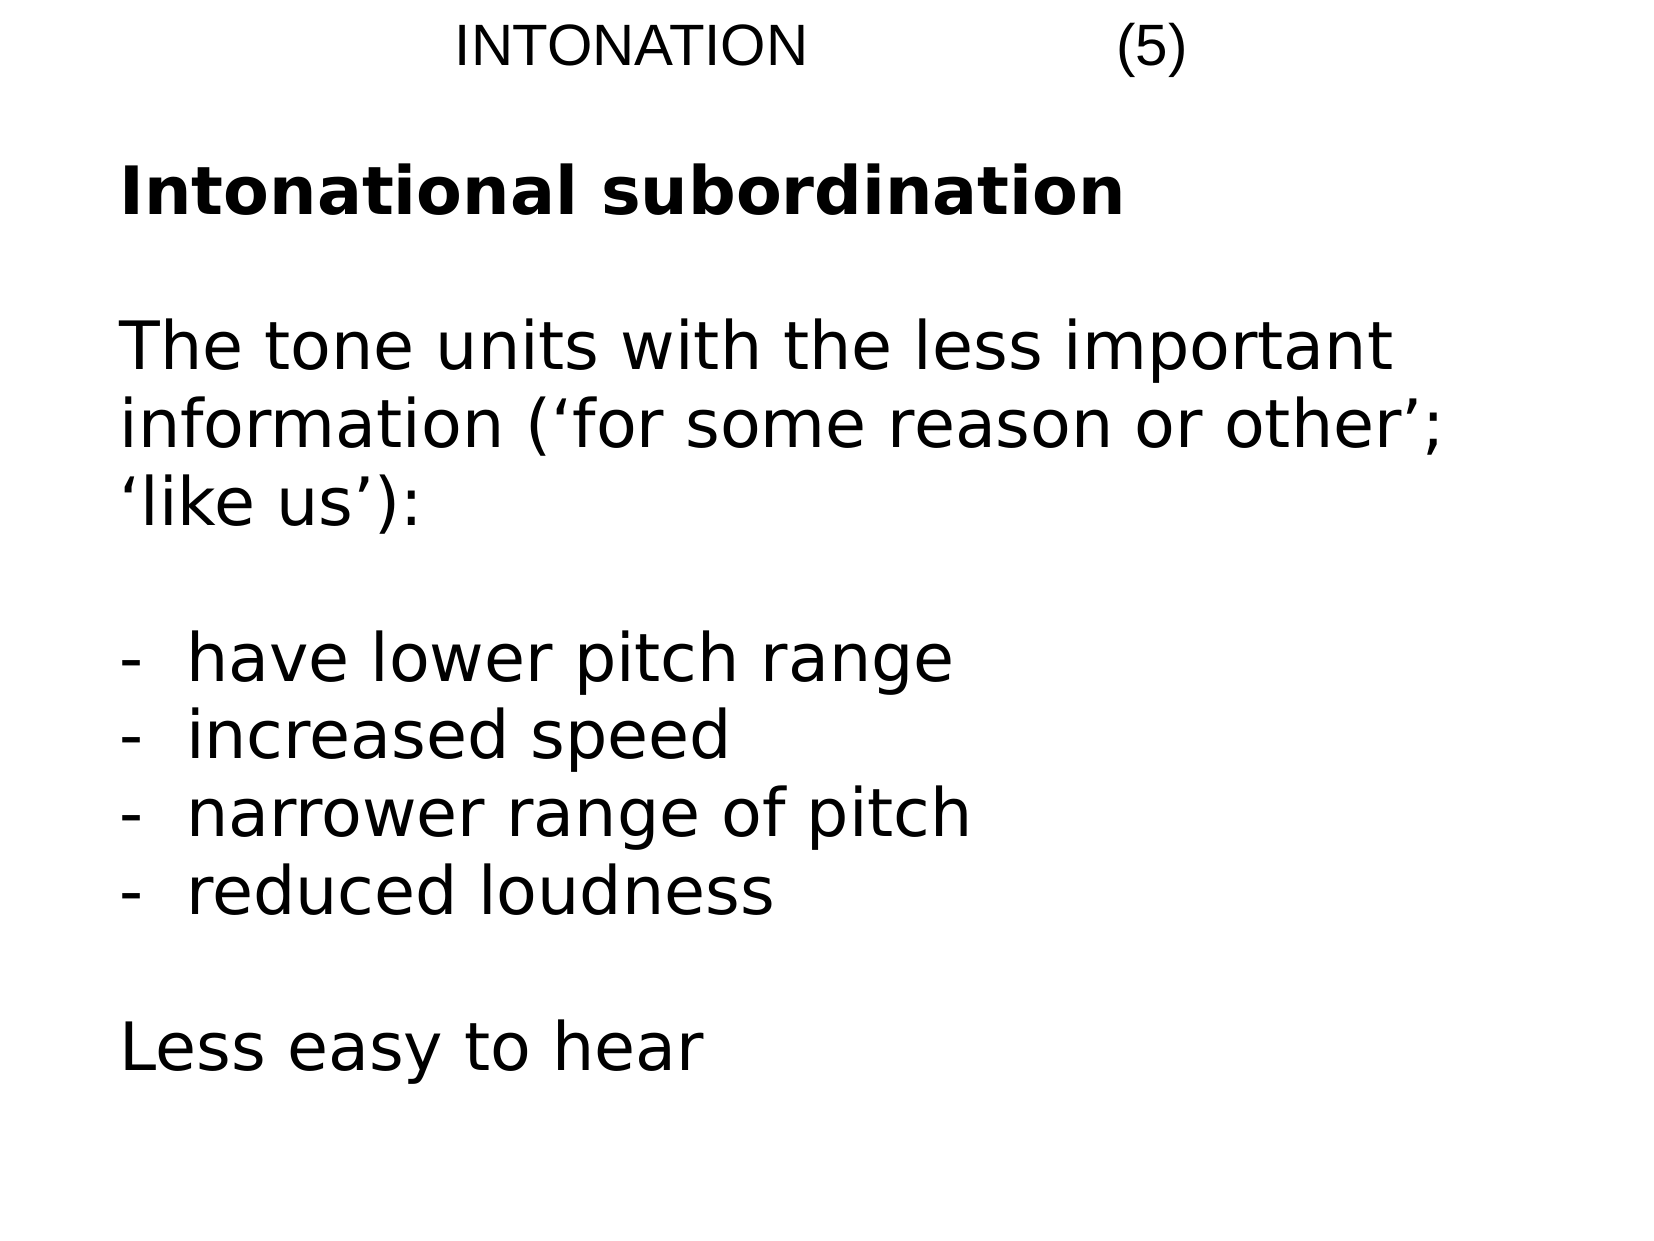

# INTONATION (5)
Intonational subordination
The tone units with the less important information (‘for some reason or other’; ‘like us’):
- have lower pitch range
- increased speed
- narrower range of pitch
- reduced loudness
Less easy to hear